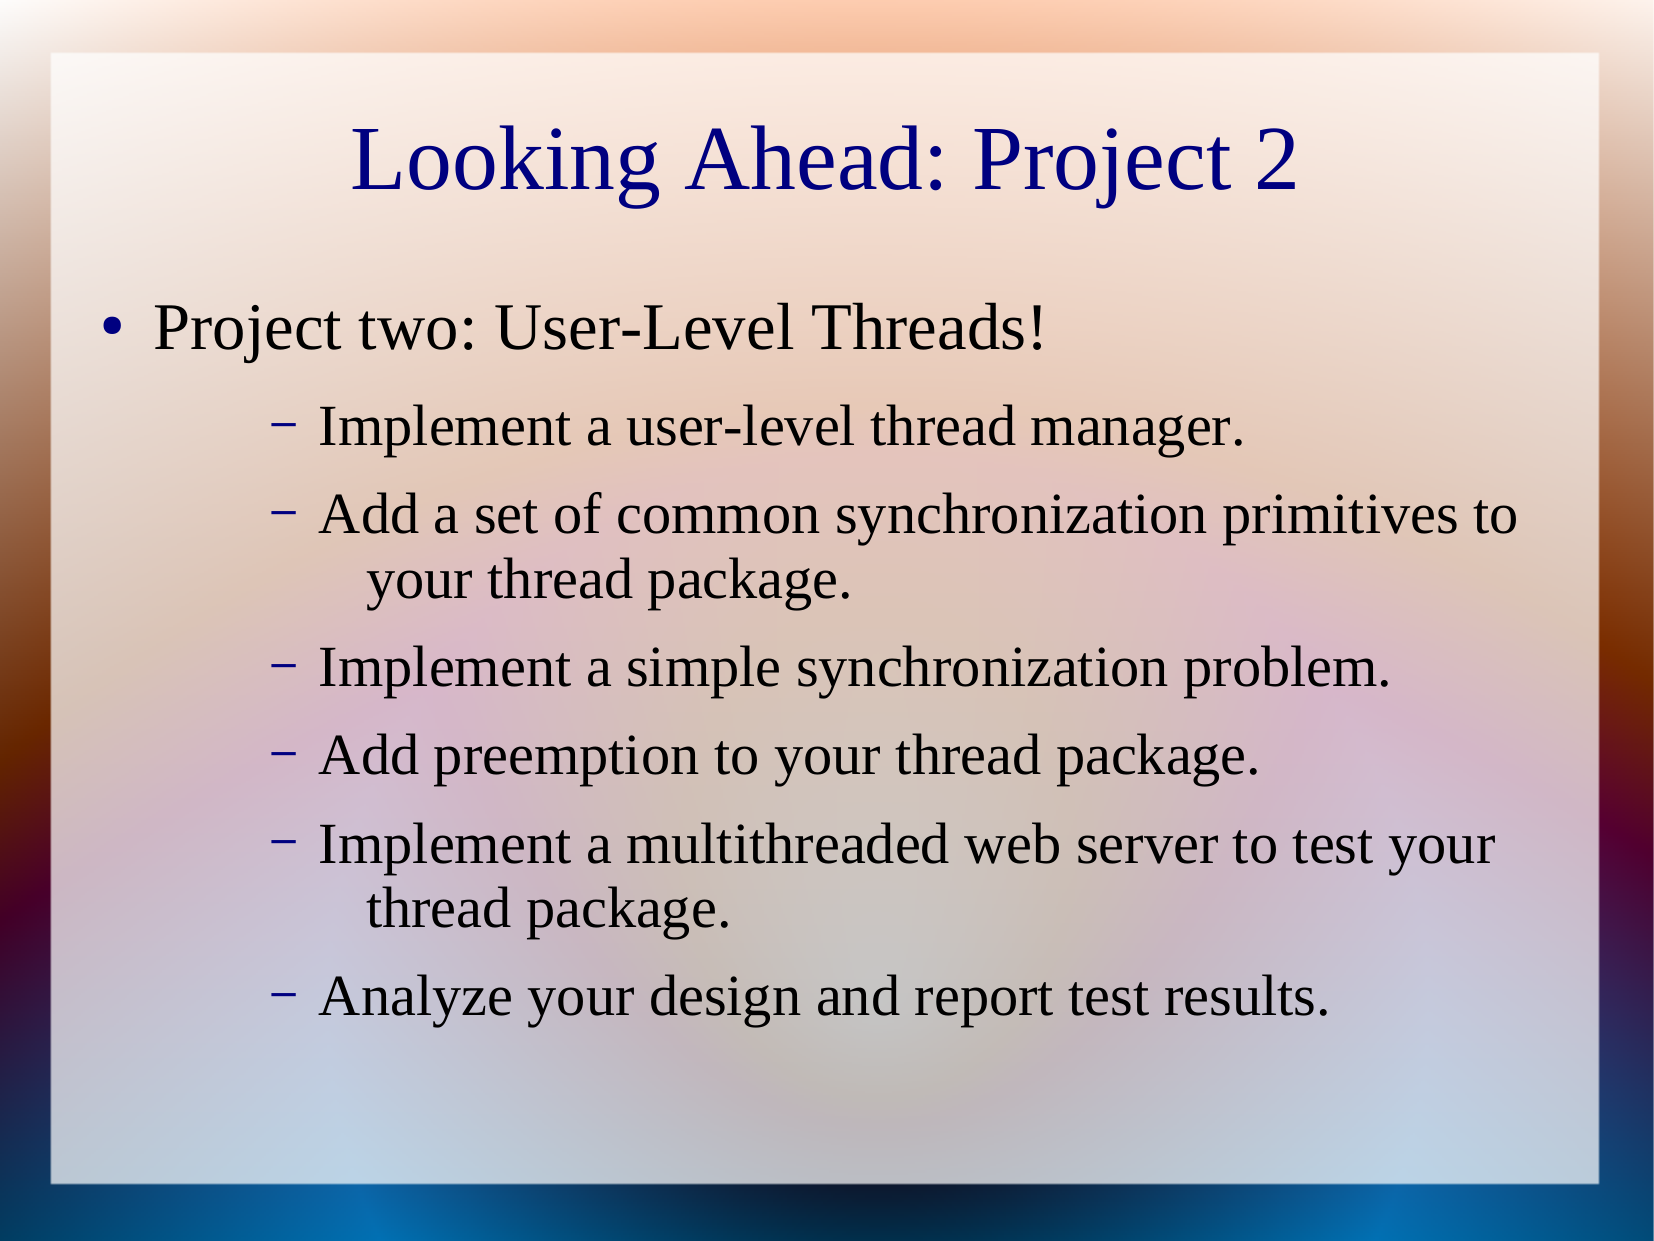

# Looking Ahead: Project 2
Project two: User-Level Threads!
Implement a user-level thread manager.
Add a set of common synchronization primitives to your thread package.
Implement a simple synchronization problem.
Add preemption to your thread package.
Implement a multithreaded web server to test your thread package.
Analyze your design and report test results.